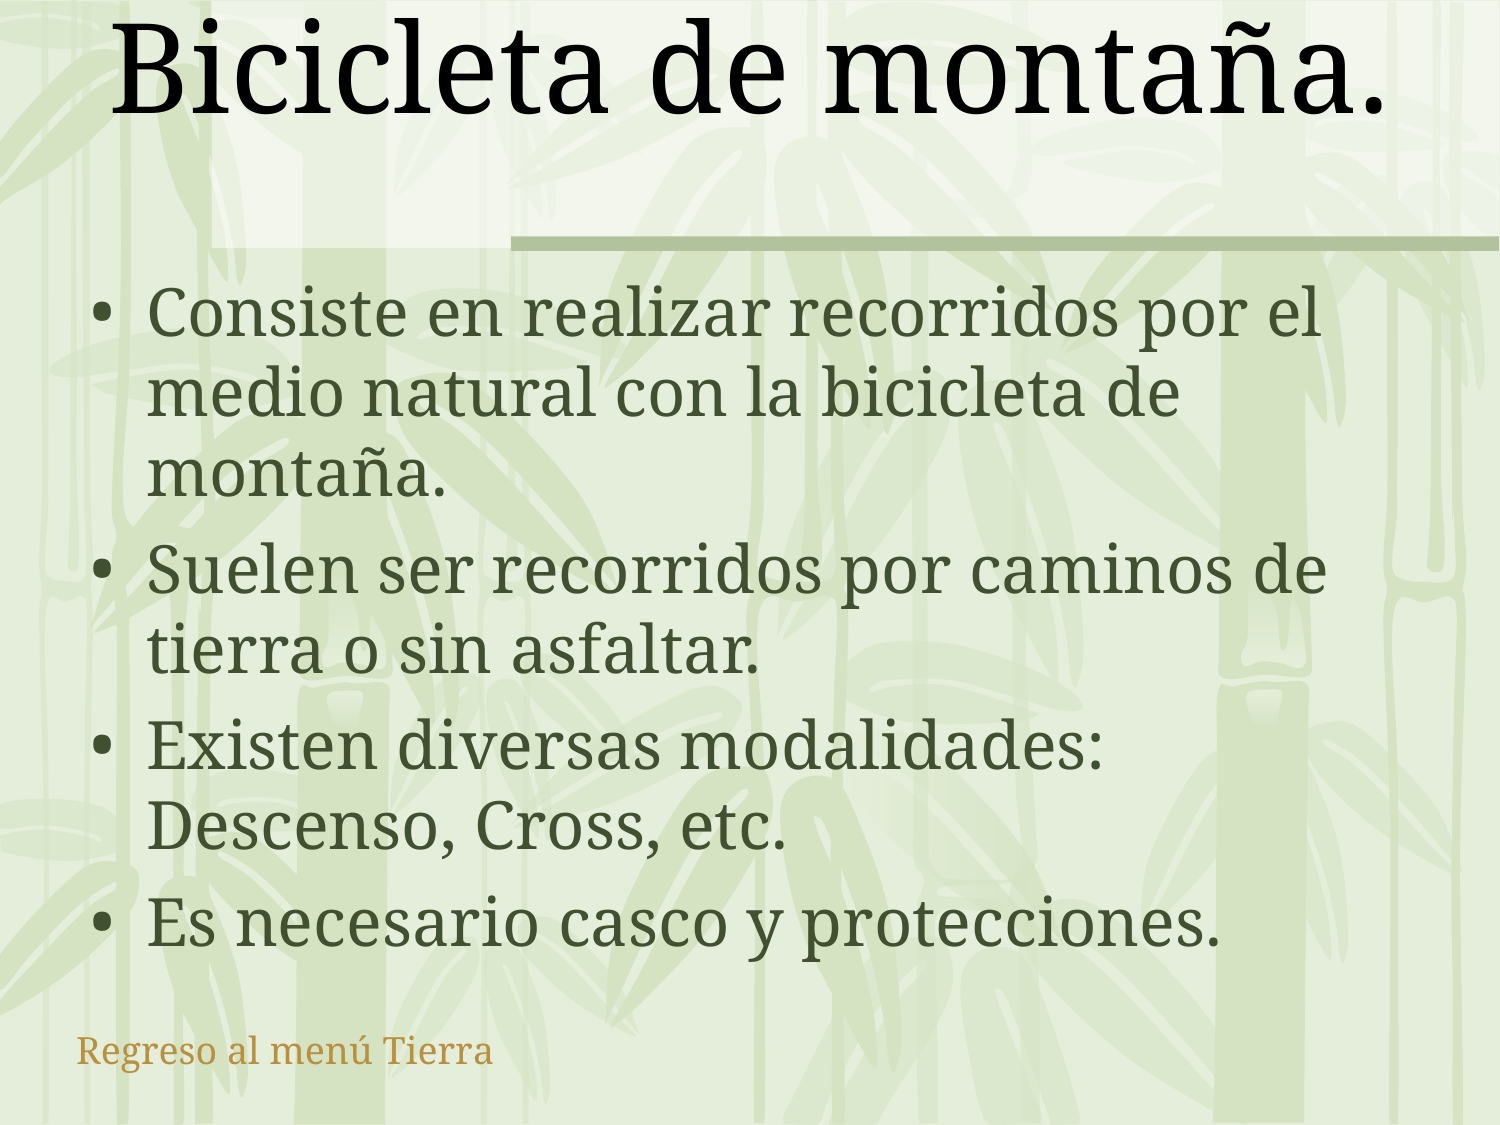

# Bicicleta de montaña.
Consiste en realizar recorridos por el medio natural con la bicicleta de montaña.
Suelen ser recorridos por caminos de tierra o sin asfaltar.
Existen diversas modalidades: Descenso, Cross, etc.
Es necesario casco y protecciones.
Regreso al menú Tierra